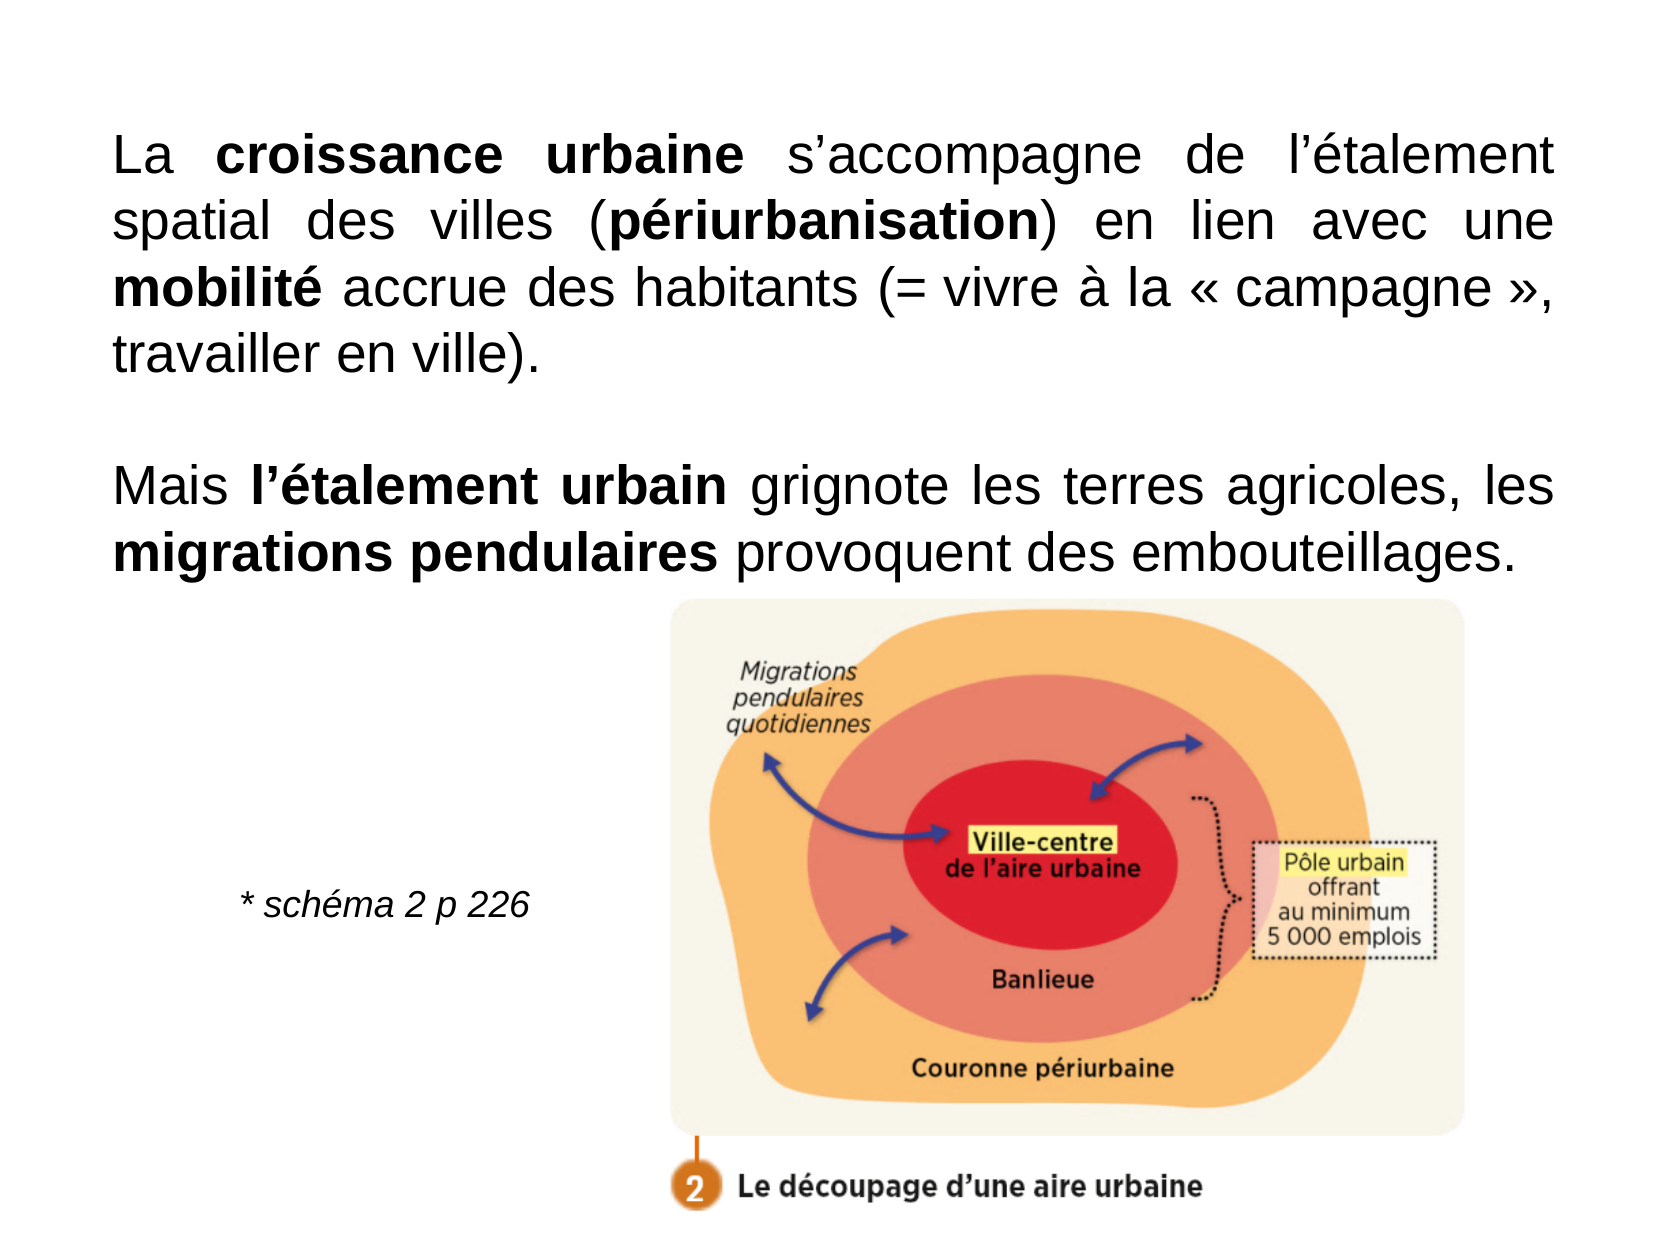

La croissance urbaine s’accompagne de l’étalement spatial des villes (périurbanisation) en lien avec une mobilité accrue des habitants (= vivre à la « campagne », travailler en ville).
Mais l’étalement urbain grignote les terres agricoles, les migrations pendulaires provoquent des embouteillages.
* schéma 2 p 226